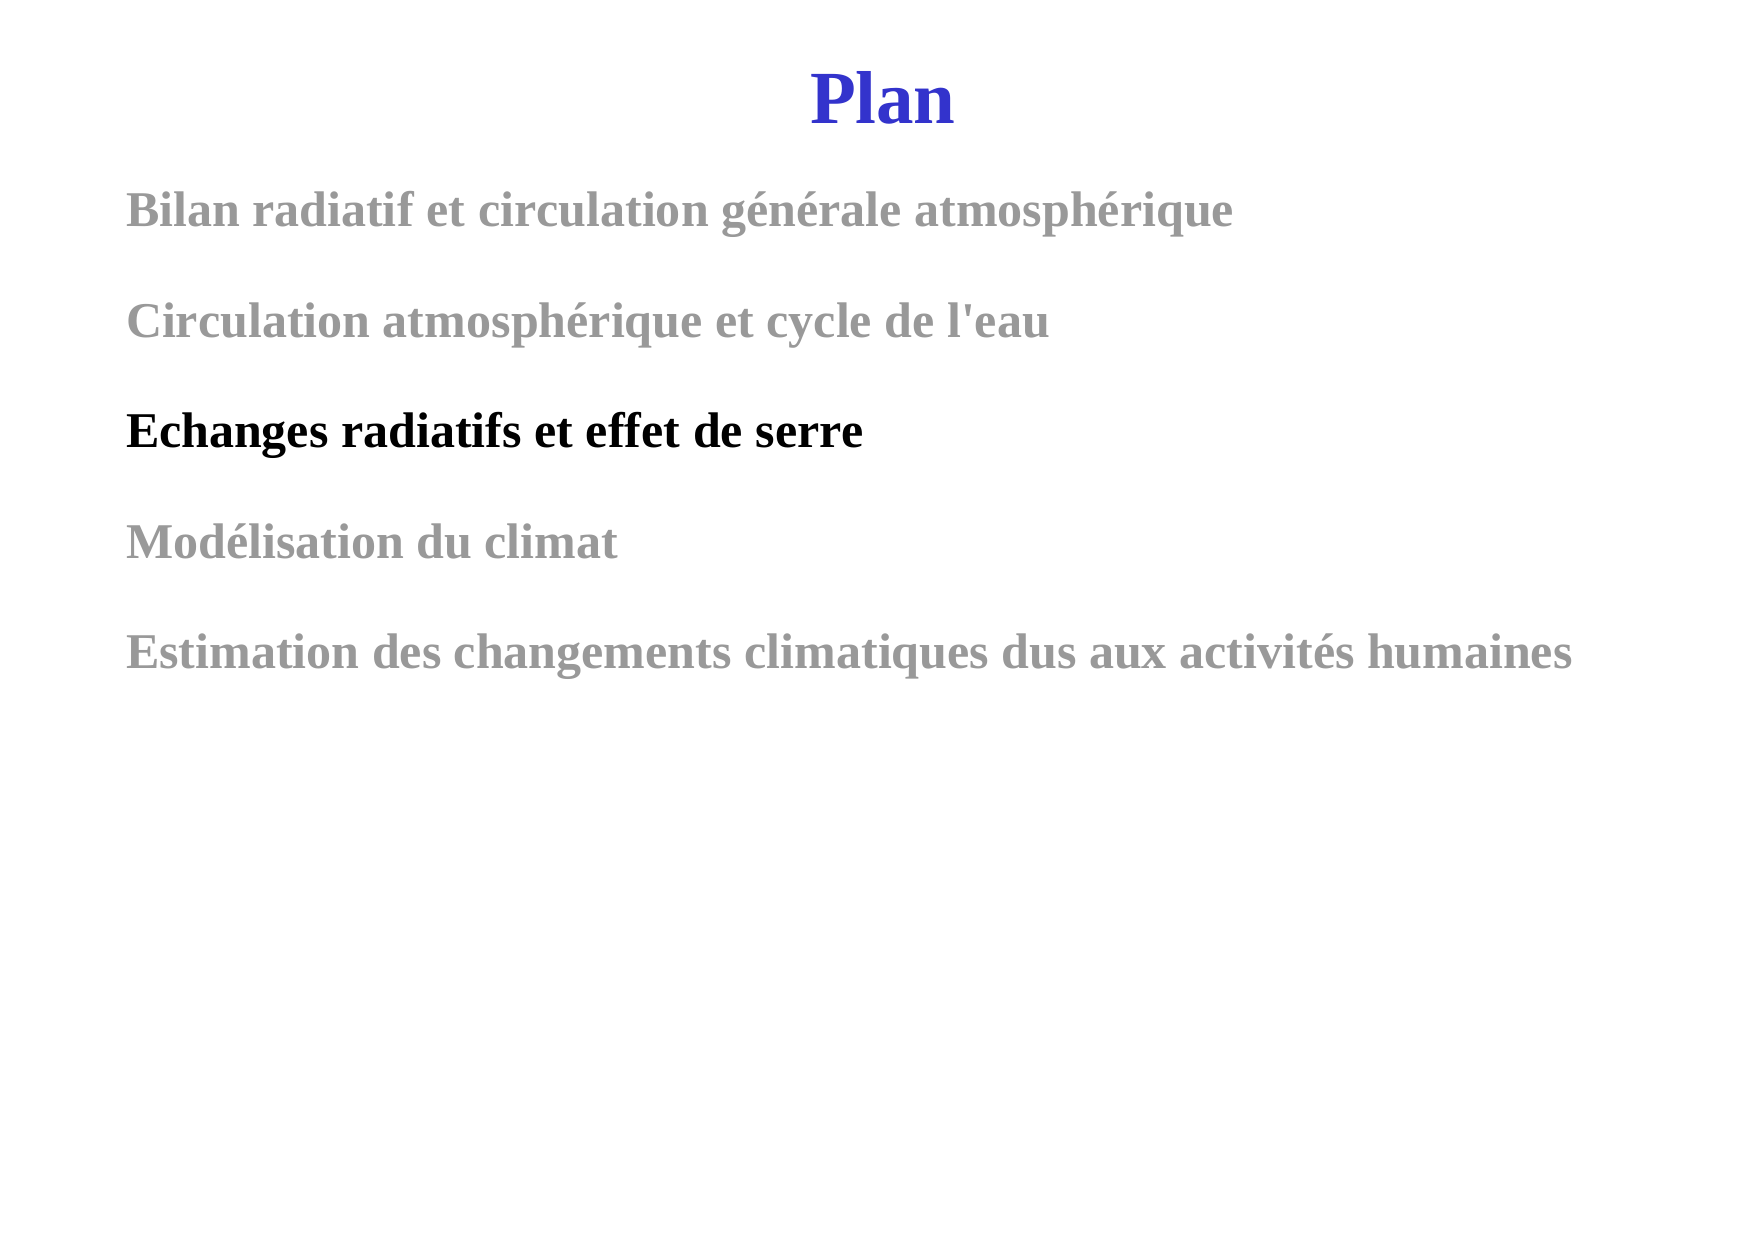

Plan
 Bilan radiatif et circulation générale atmosphérique
 Circulation atmosphérique et cycle de l'eau
 Echanges radiatifs et effet de serre
 Modélisation du climat
 Estimation des changements climatiques dus aux activités humaines